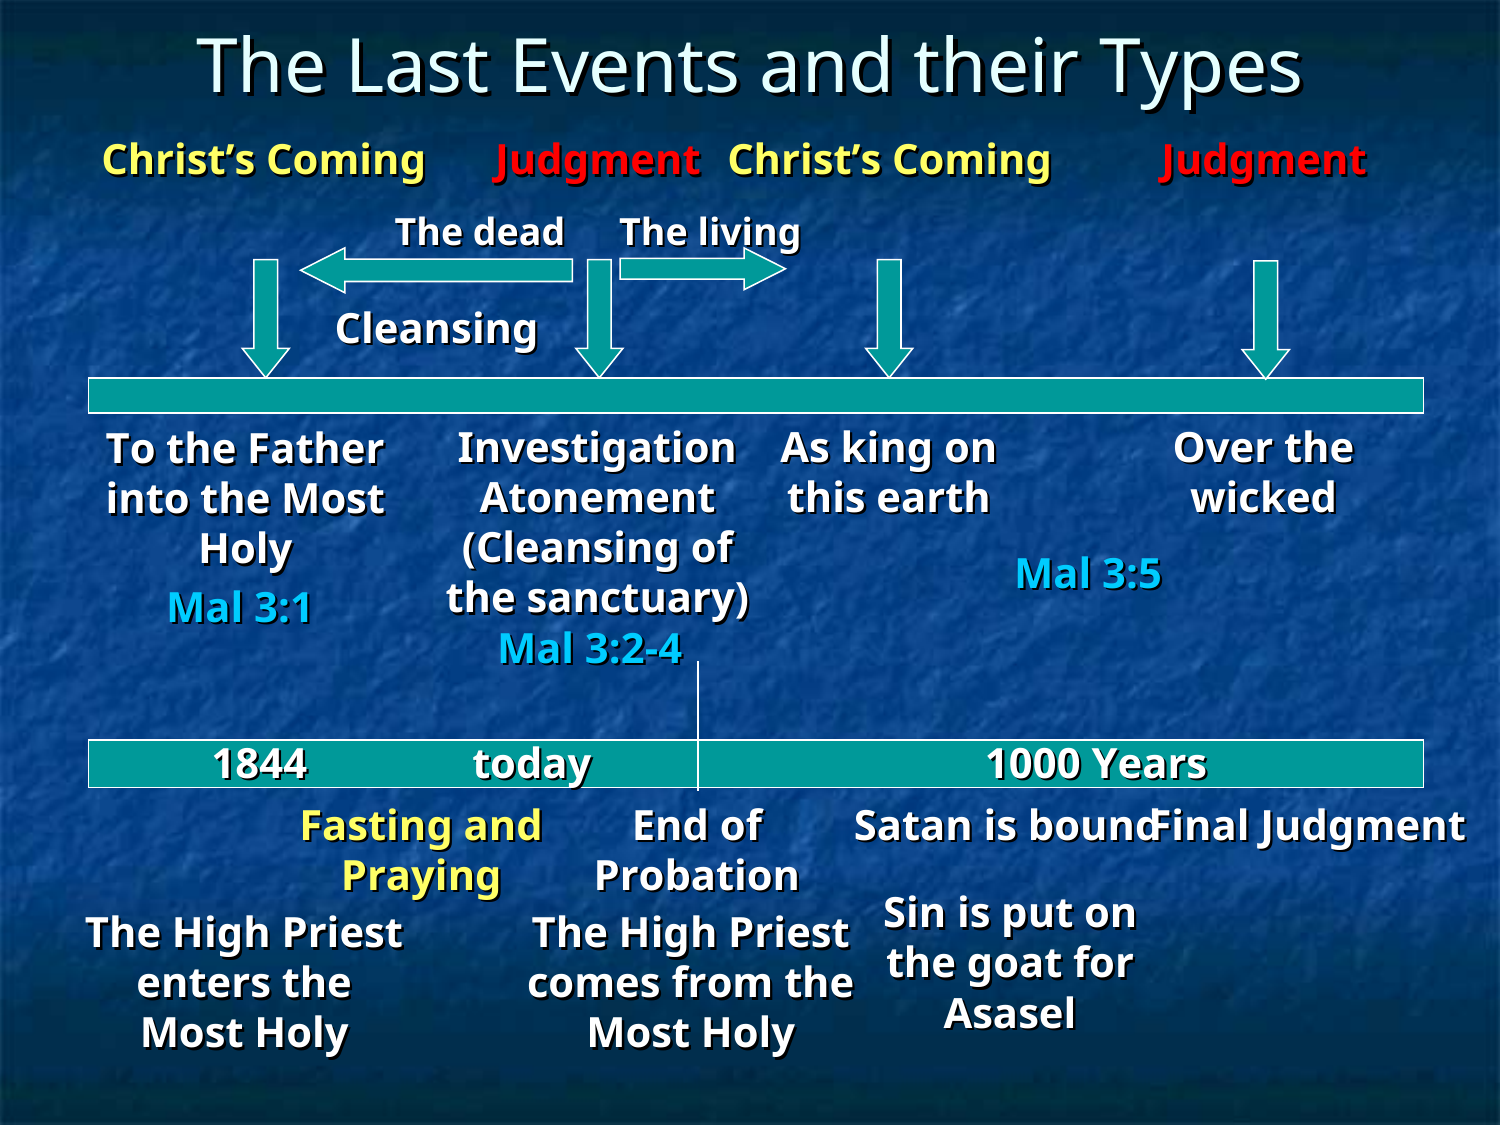

# The Last Events and their Types
Christ’s Coming
Judgment
Christ’s Coming
Judgment
The dead
The living
Cleansing
Investigation
Atonement
(Cleansing of the sanctuary)
As king on this earth
Over the wicked
To the Father into the Most Holy
Mal 3:5
Mal 3:1
Mal 3:2-4
1844
today
1000 Years
Fasting and Praying
End of Probation
Satan is bound
Final Judgment
Sin is put on the goat for Asasel
The High Priest enters the Most Holy
The High Priest comes from the Most Holy